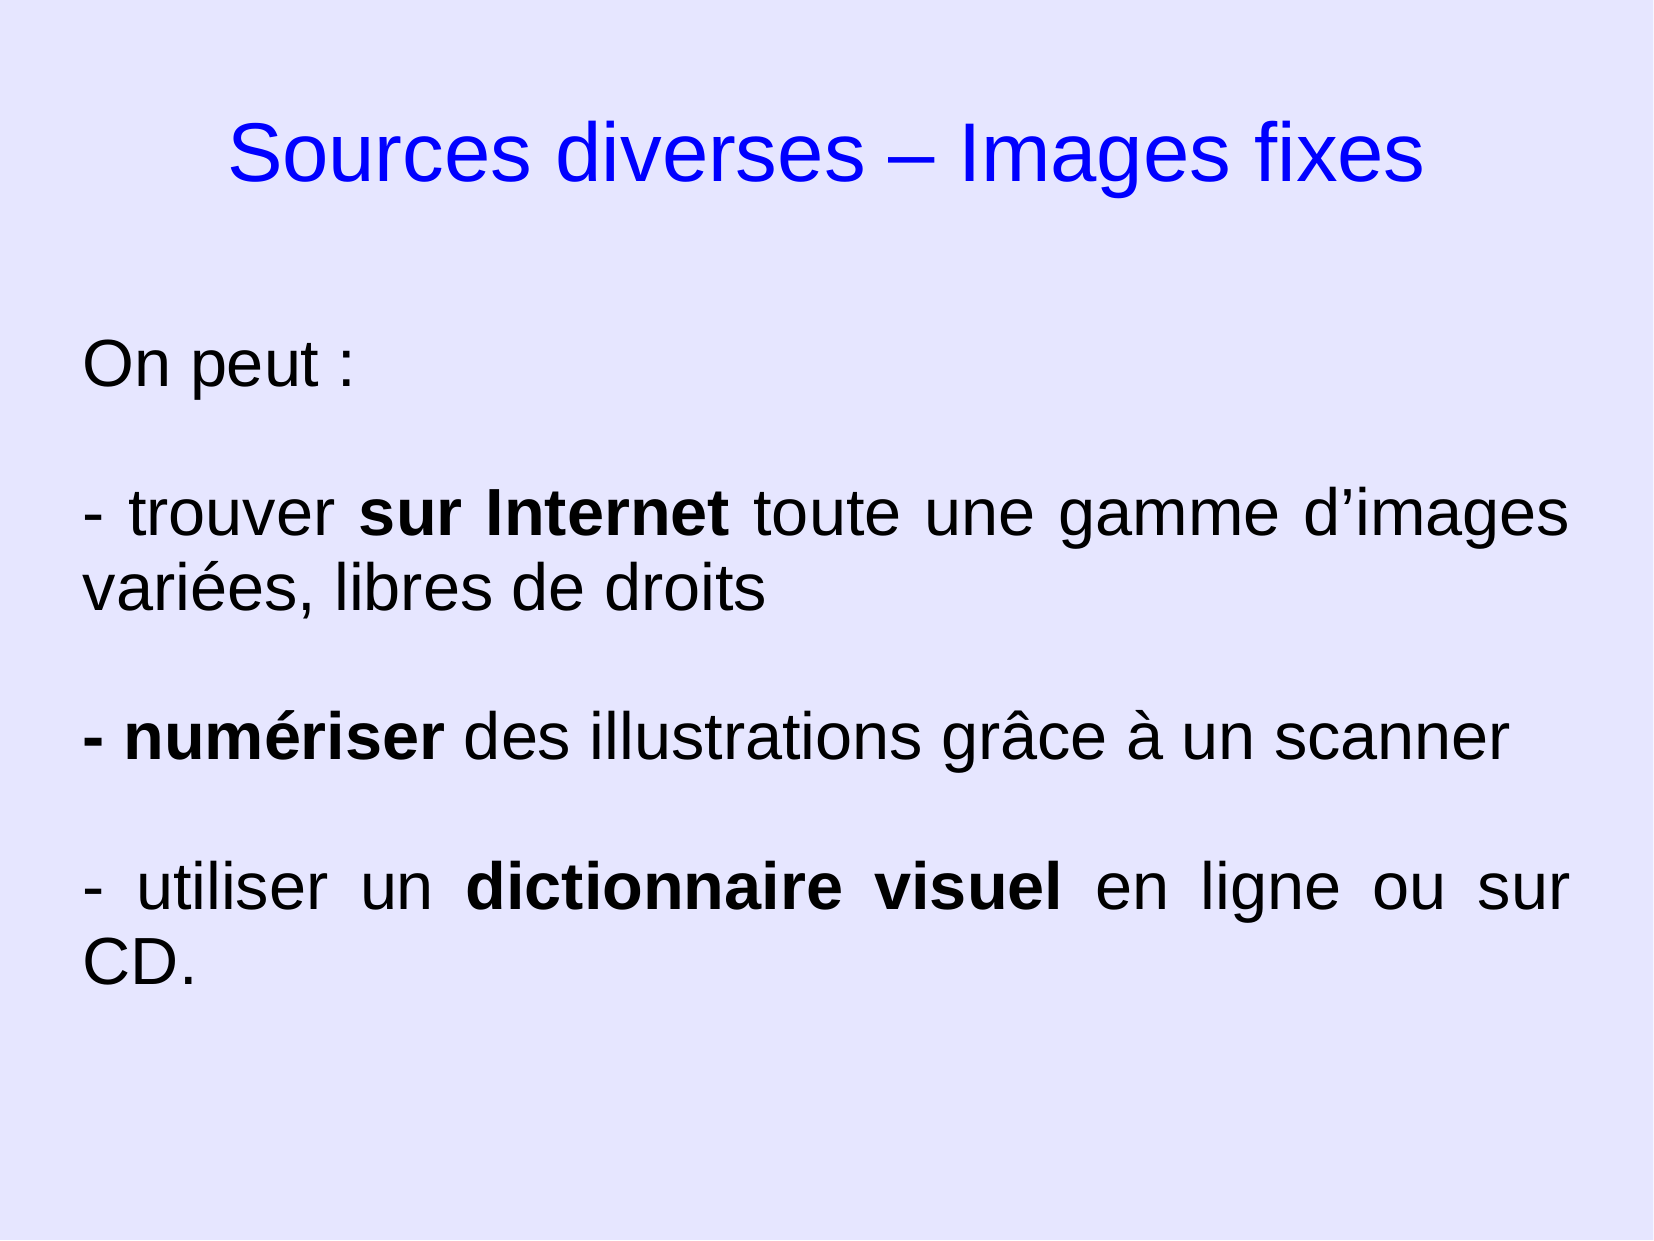

# Sources diverses – Images fixes
On peut :
- trouver sur Internet toute une gamme d’images variées, libres de droits
- numériser des illustrations grâce à un scanner
- utiliser un dictionnaire visuel en ligne ou sur CD.